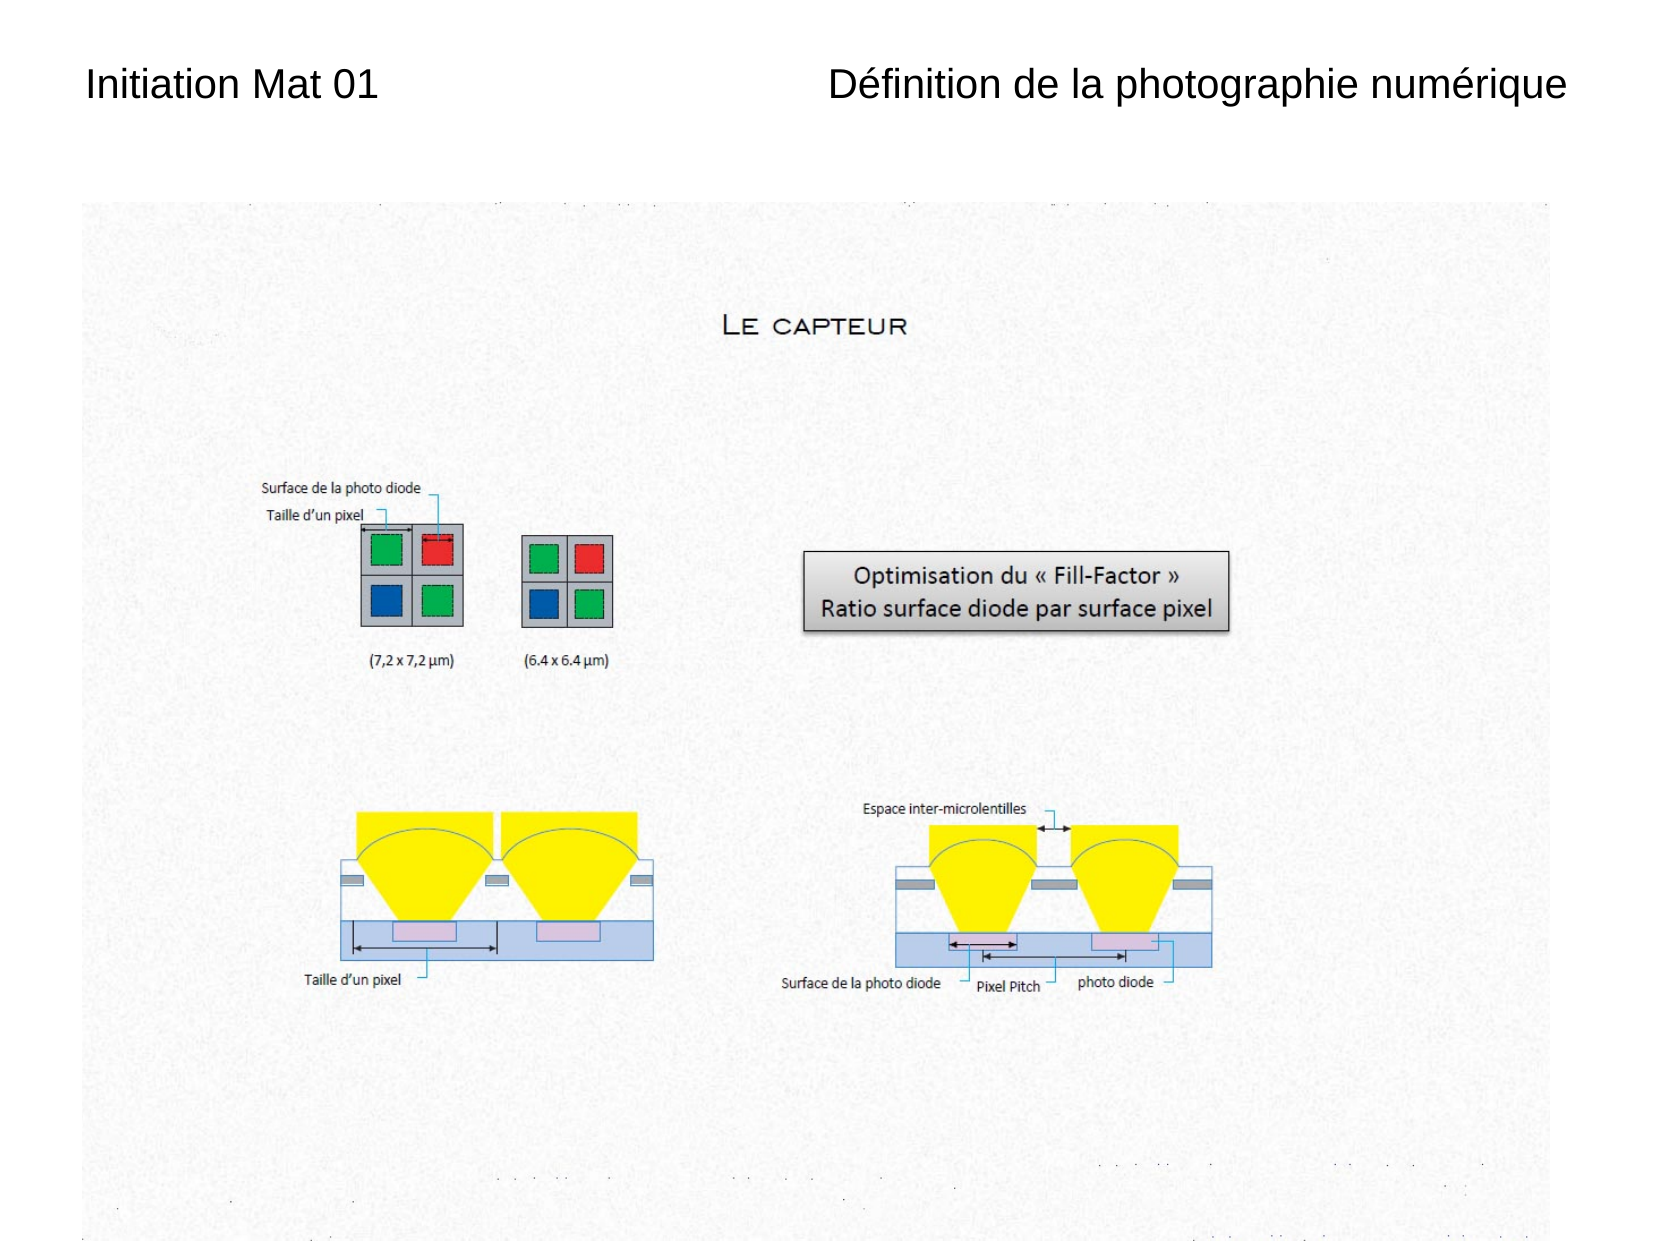

# Initiation Mat 01 Définition de la photographie numérique